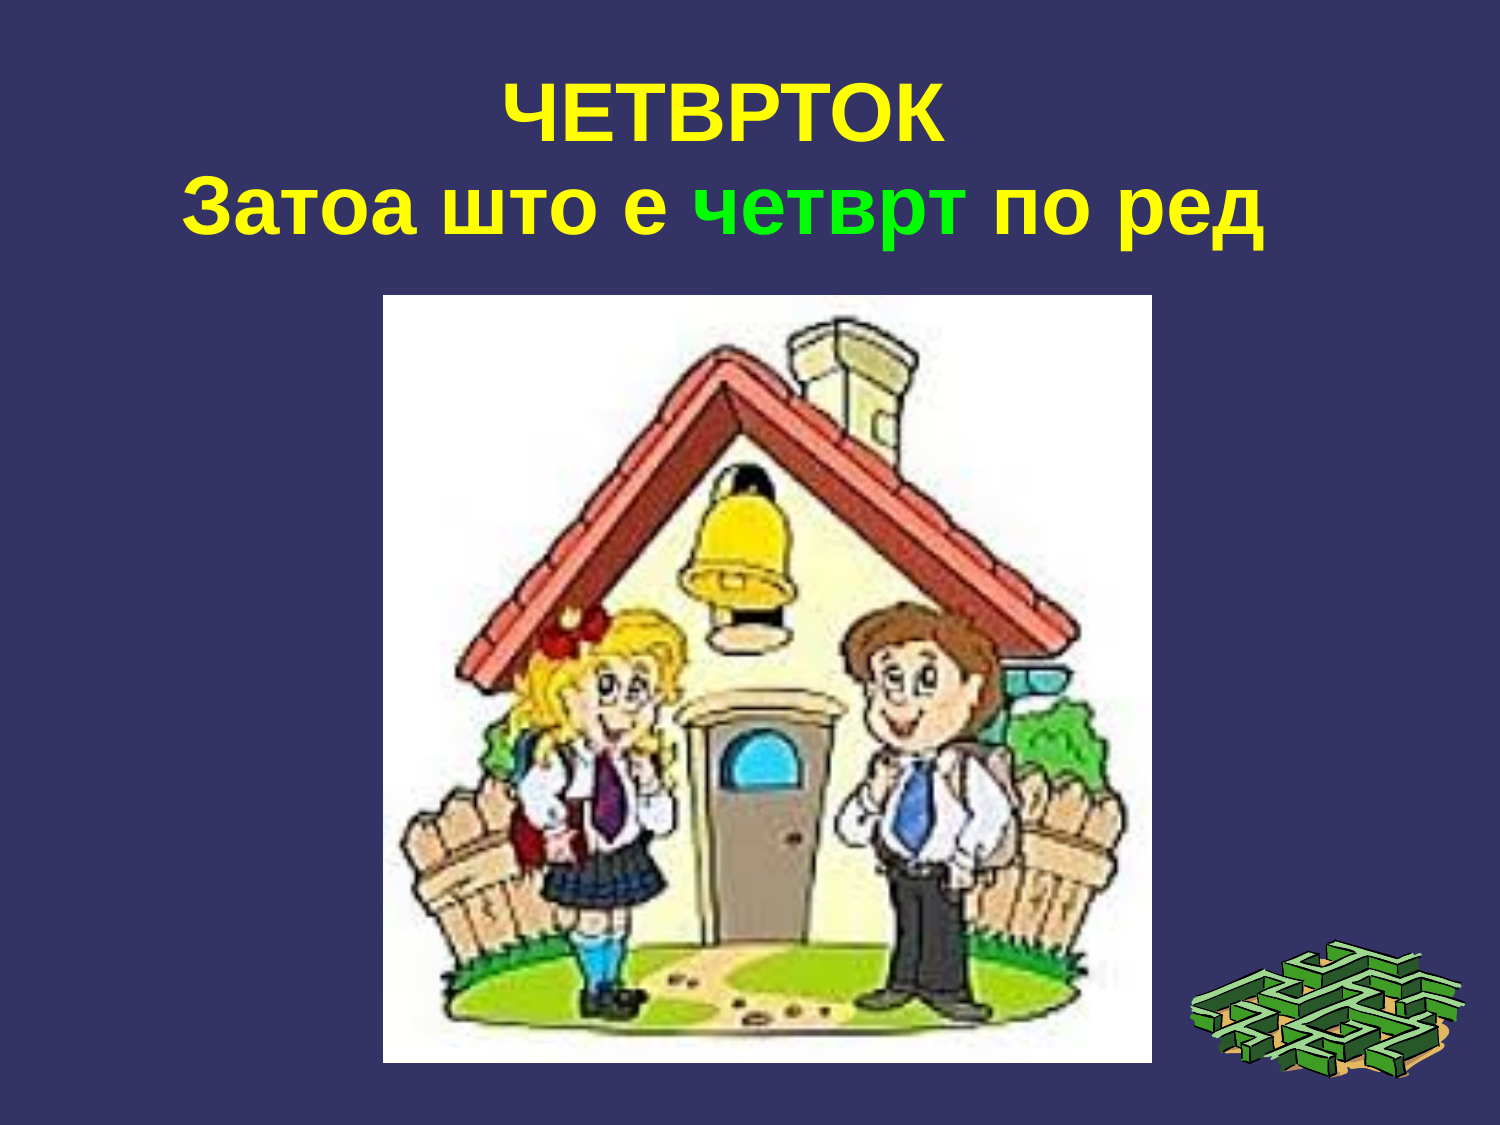

ЧЕТВРТОК
Затоа што е четврт по ред